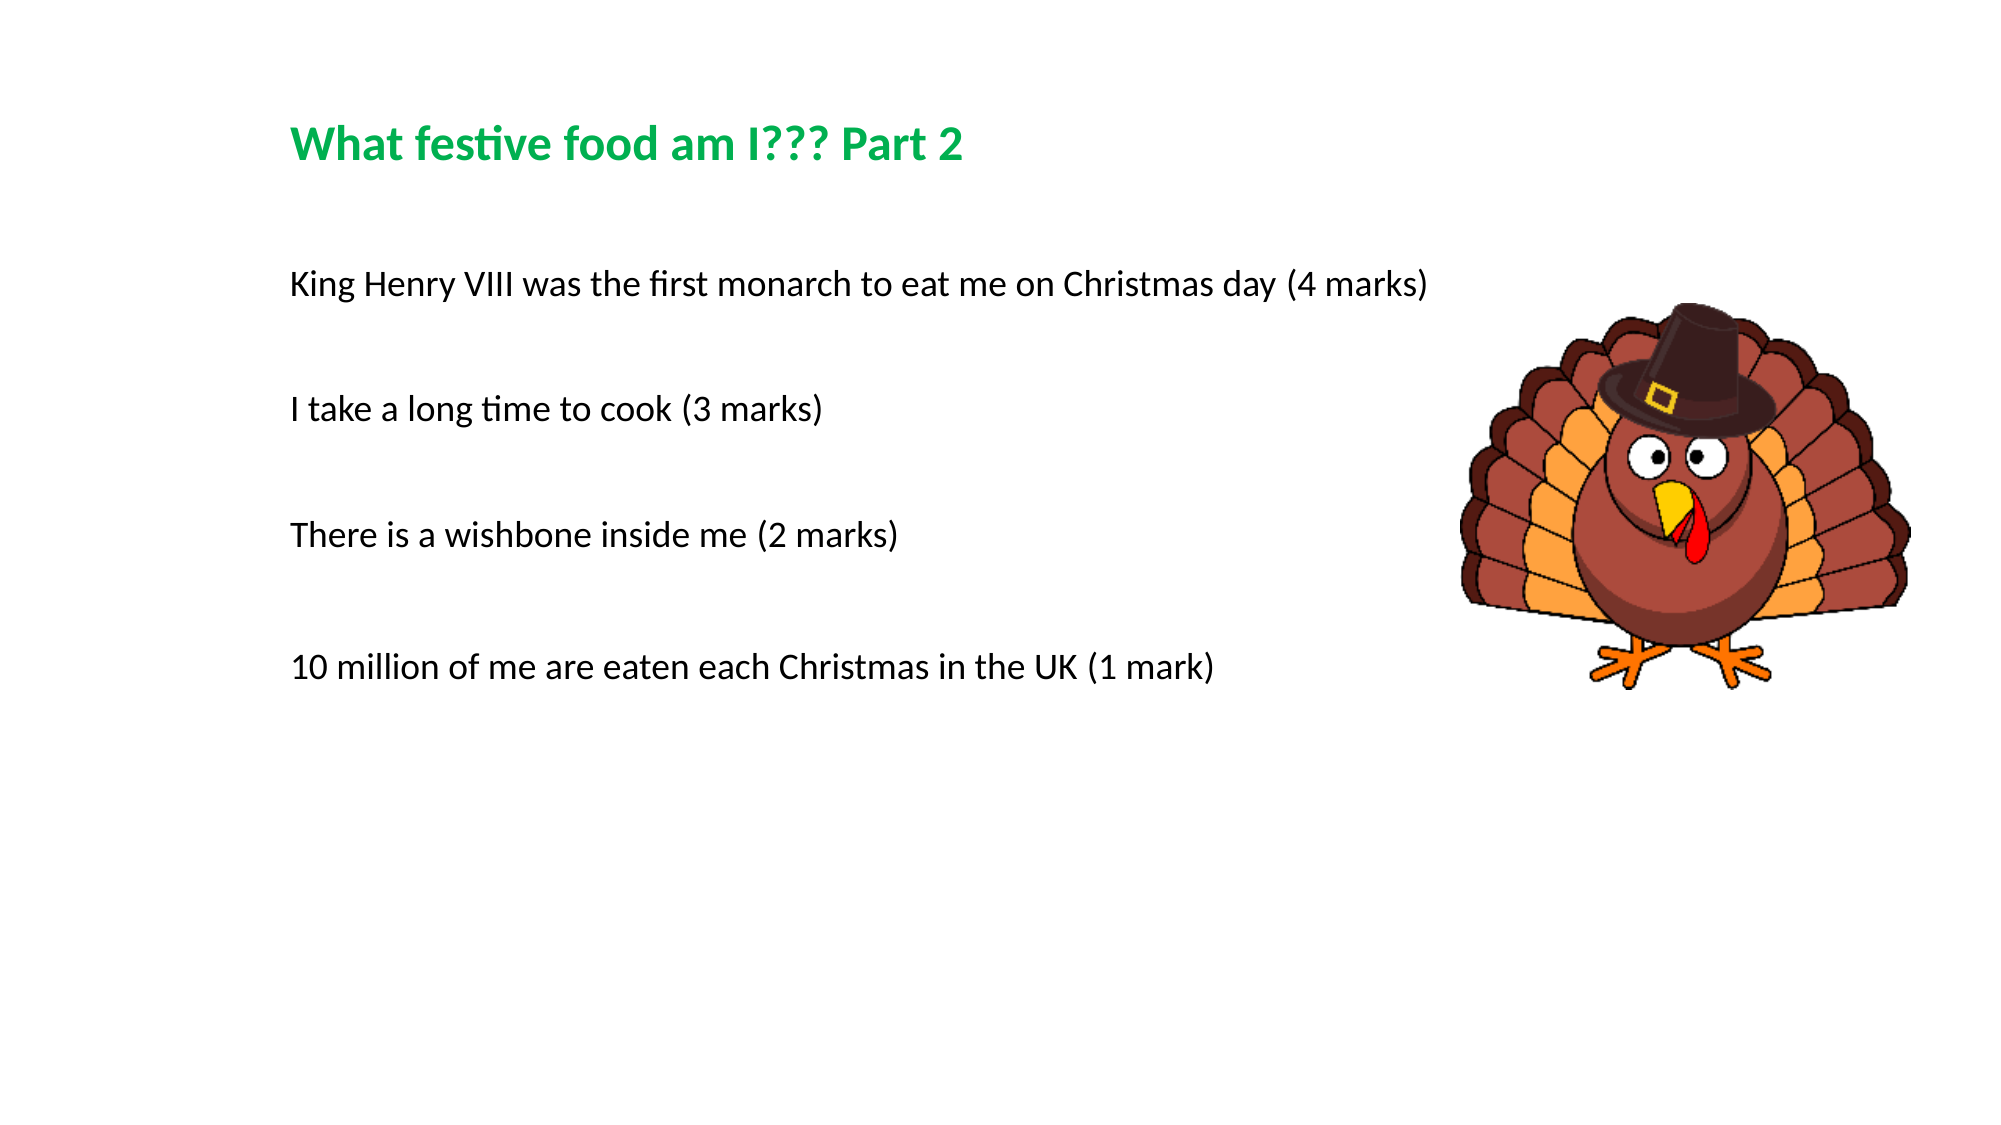

What festive food am I??? Part 2
King Henry VIII was the first monarch to eat me on Christmas day (4 marks)
I take a long time to cook (3 marks)
There is a wishbone inside me (2 marks)
10 million of me are eaten each Christmas in the UK (1 mark)